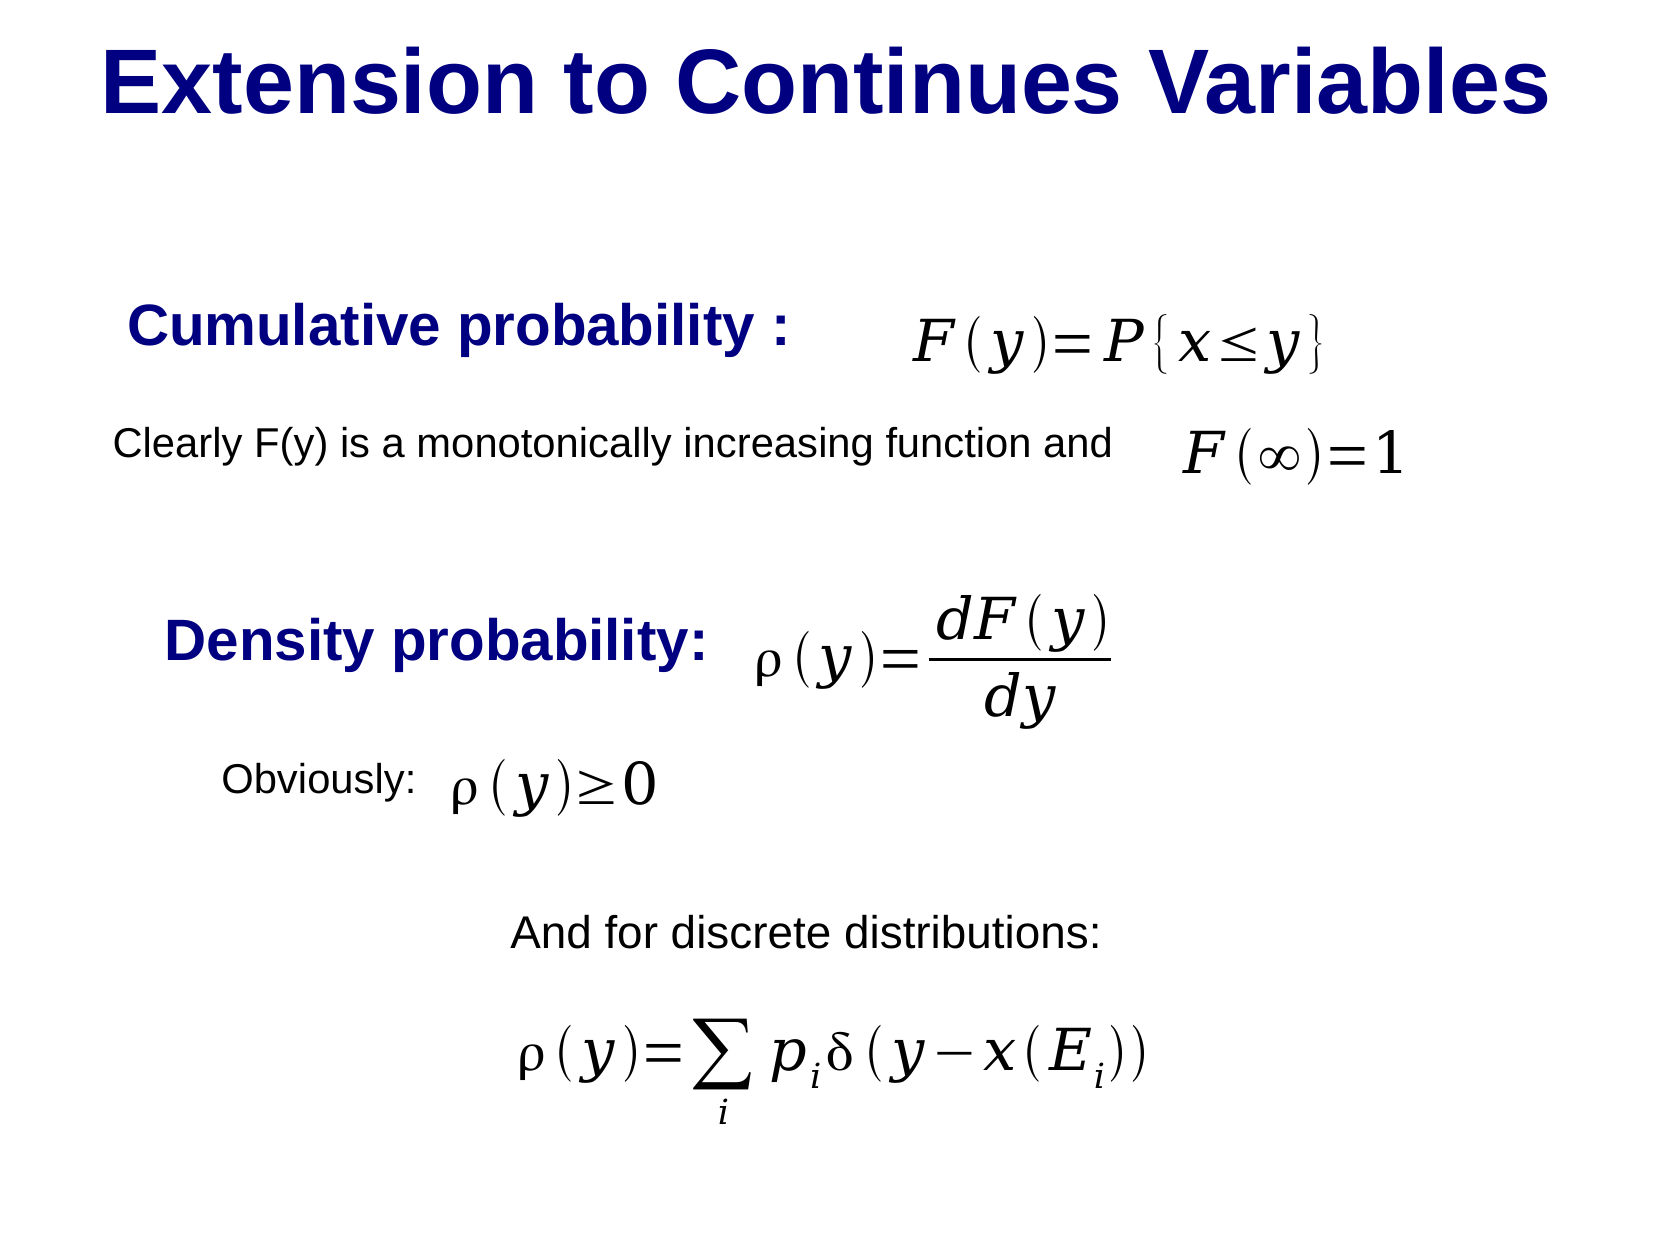

# Extension to Continues Variables
Cumulative probability :
Clearly F(y) is a monotonically increasing function and
Density probability:
Obviously:
And for discrete distributions: